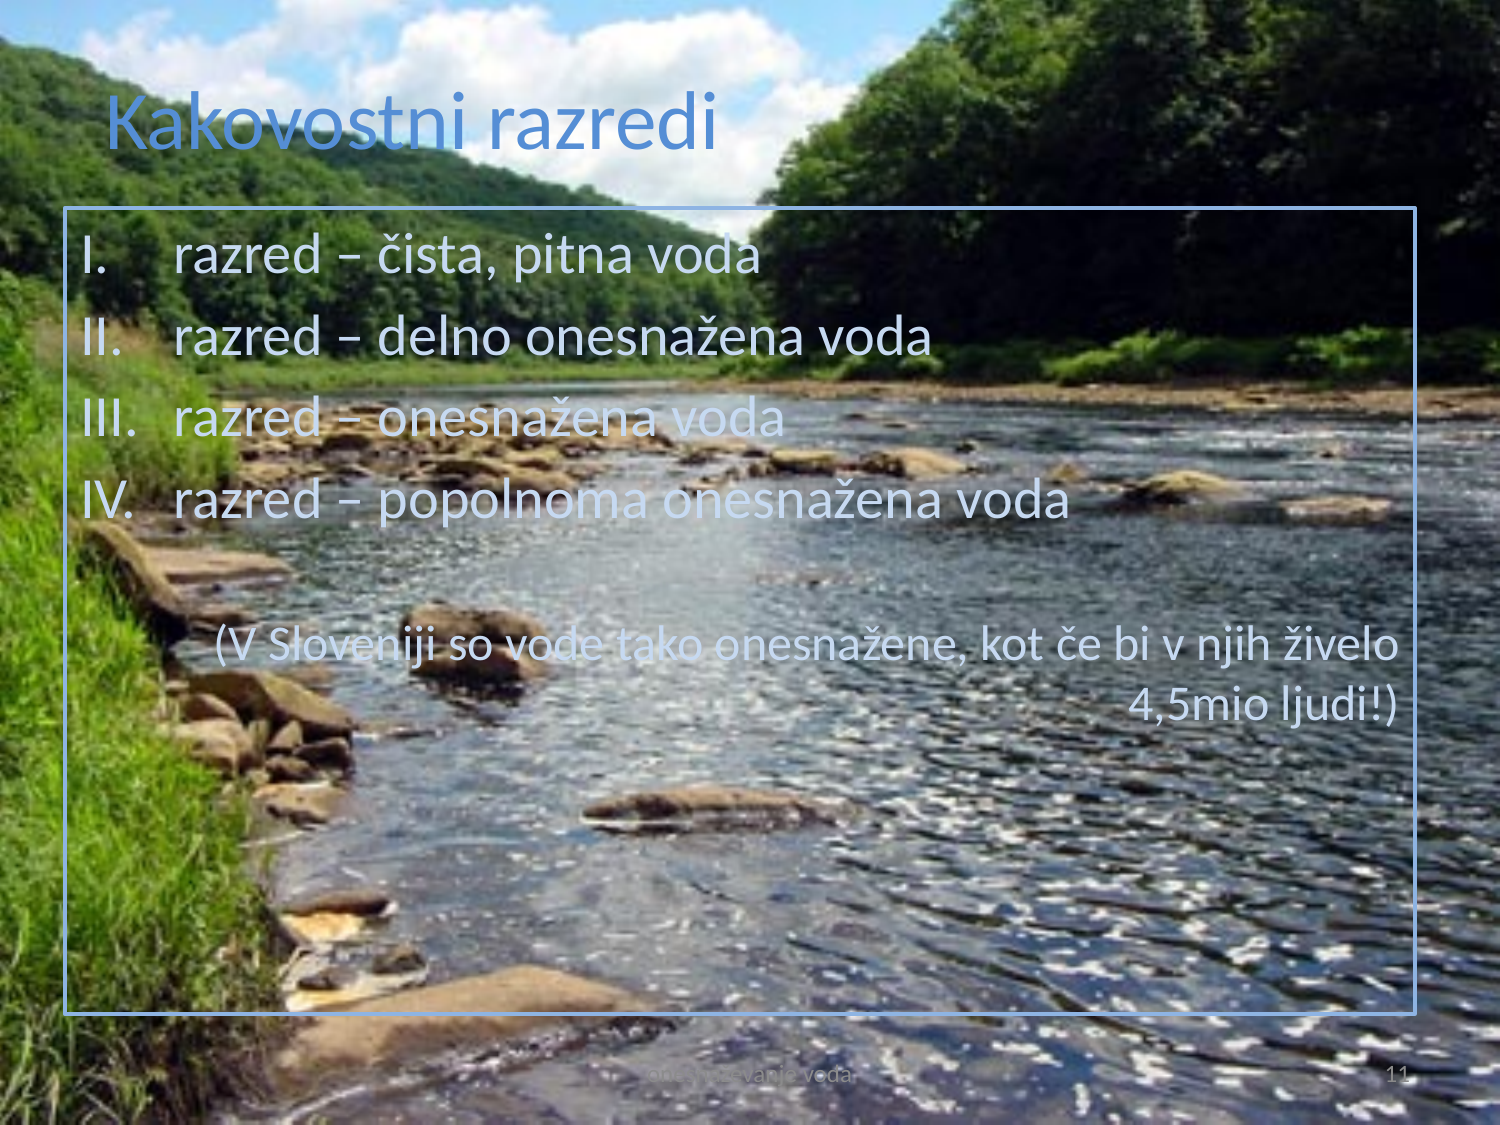

# Kakovostni razredi
razred – čista, pitna voda
razred – delno onesnažena voda
razred – onesnažena voda
razred – popolnoma onesnažena voda
(V Sloveniji so vode tako onesnažene, kot če bi v njih živelo 4,5mio ljudi!)
onesnaževanje voda